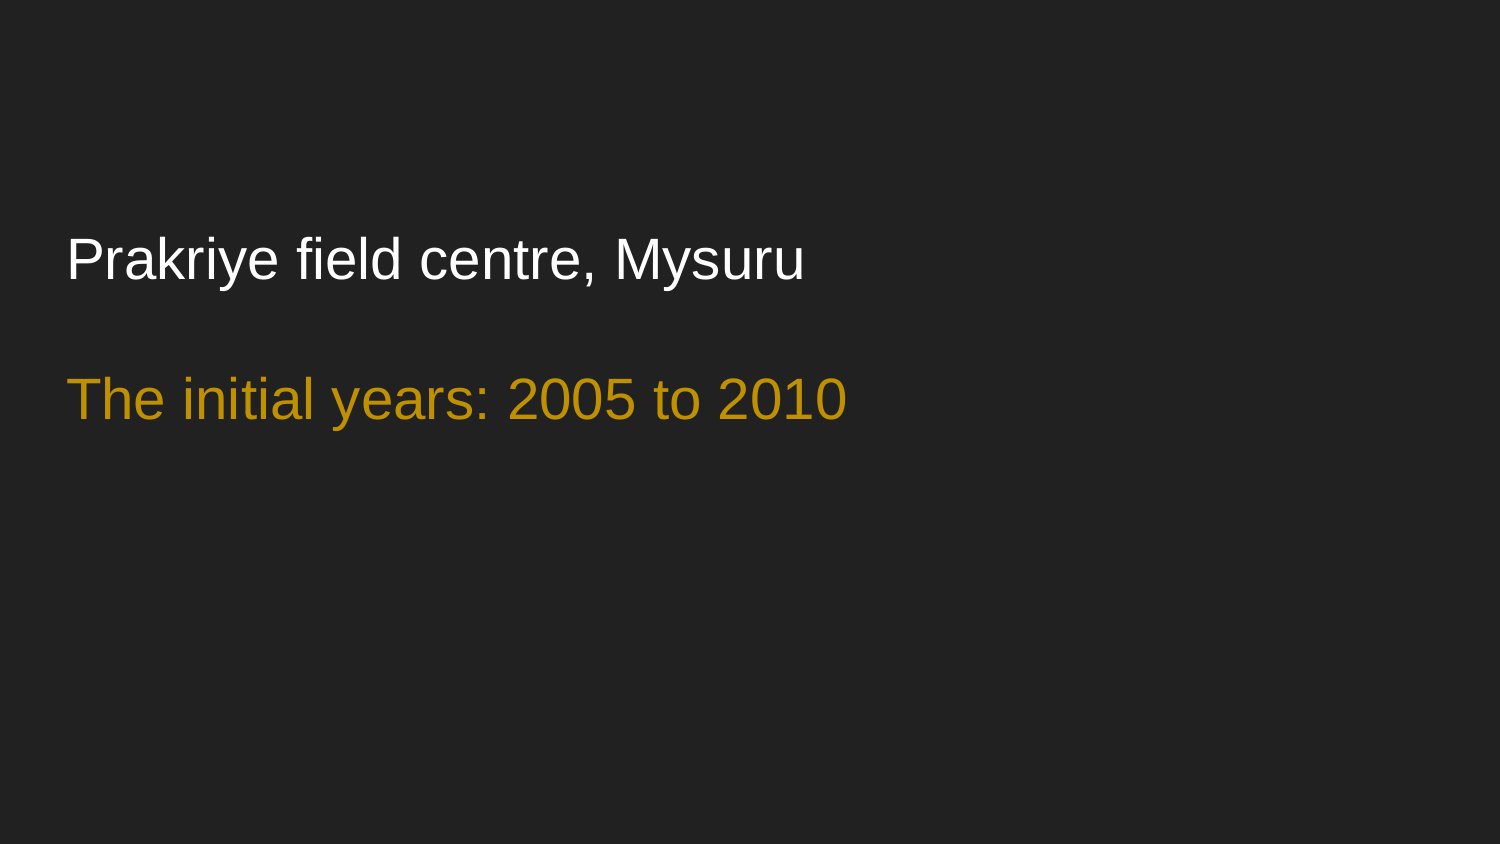

# Prakriye field centre, Mysuru The initial years: 2005 to 2010